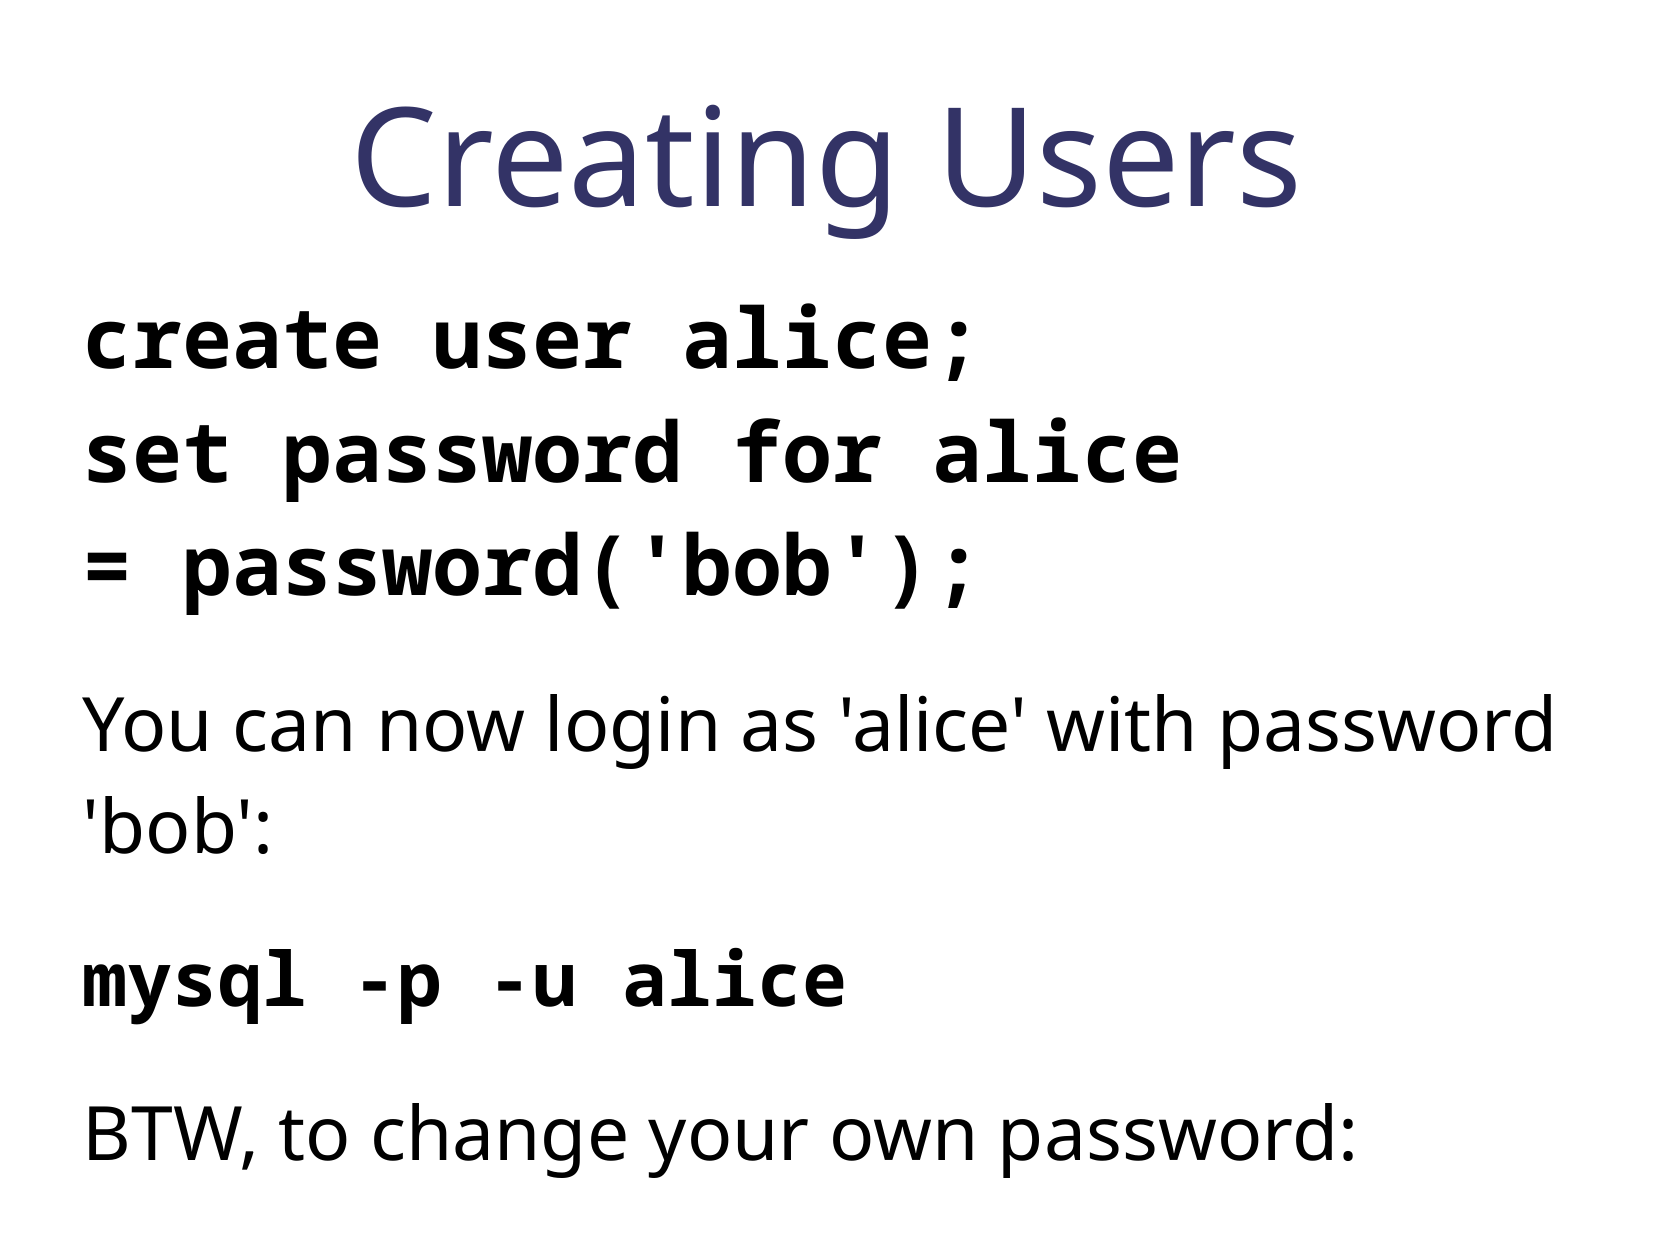

# Creating Users
create user alice;
set password for alice
= password('bob');
You can now login as 'alice' with password 'bob':
mysql -p -u alice
BTW, to change your own password:
set password = password('newpass');